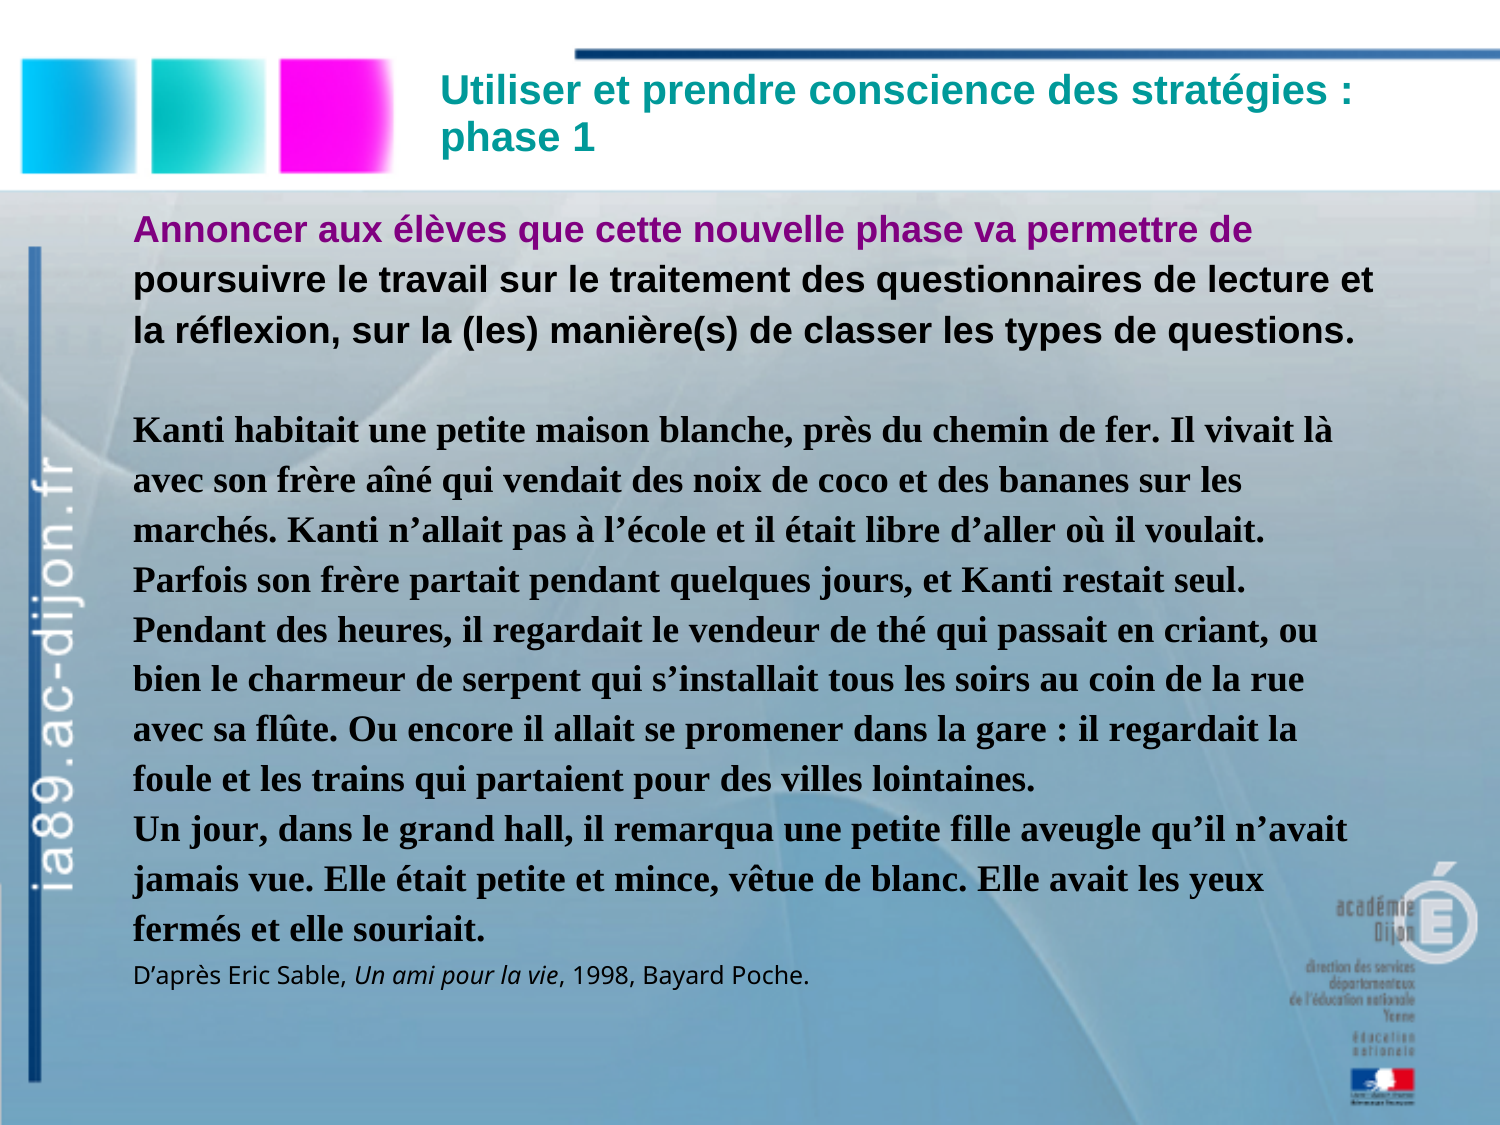

# Utiliser et prendre conscience des stratégies : phase 1
Annoncer aux élèves que cette nouvelle phase va permettre de
poursuivre le travail sur le traitement des questionnaires de lecture et
la réflexion, sur la (les) manière(s) de classer les types de questions.
Kanti habitait une petite maison blanche, près du chemin de fer. Il vivait là
avec son frère aîné qui vendait des noix de coco et des bananes sur les
marchés. Kanti n’allait pas à l’école et il était libre d’aller où il voulait.
Parfois son frère partait pendant quelques jours, et Kanti restait seul.
Pendant des heures, il regardait le vendeur de thé qui passait en criant, ou
bien le charmeur de serpent qui s’installait tous les soirs au coin de la rue
avec sa flûte. Ou encore il allait se promener dans la gare : il regardait la
foule et les trains qui partaient pour des villes lointaines.
Un jour, dans le grand hall, il remarqua une petite fille aveugle qu’il n’avait
jamais vue. Elle était petite et mince, vêtue de blanc. Elle avait les yeux
fermés et elle souriait.
D’après Eric Sable, Un ami pour la vie, 1998, Bayard Poche.